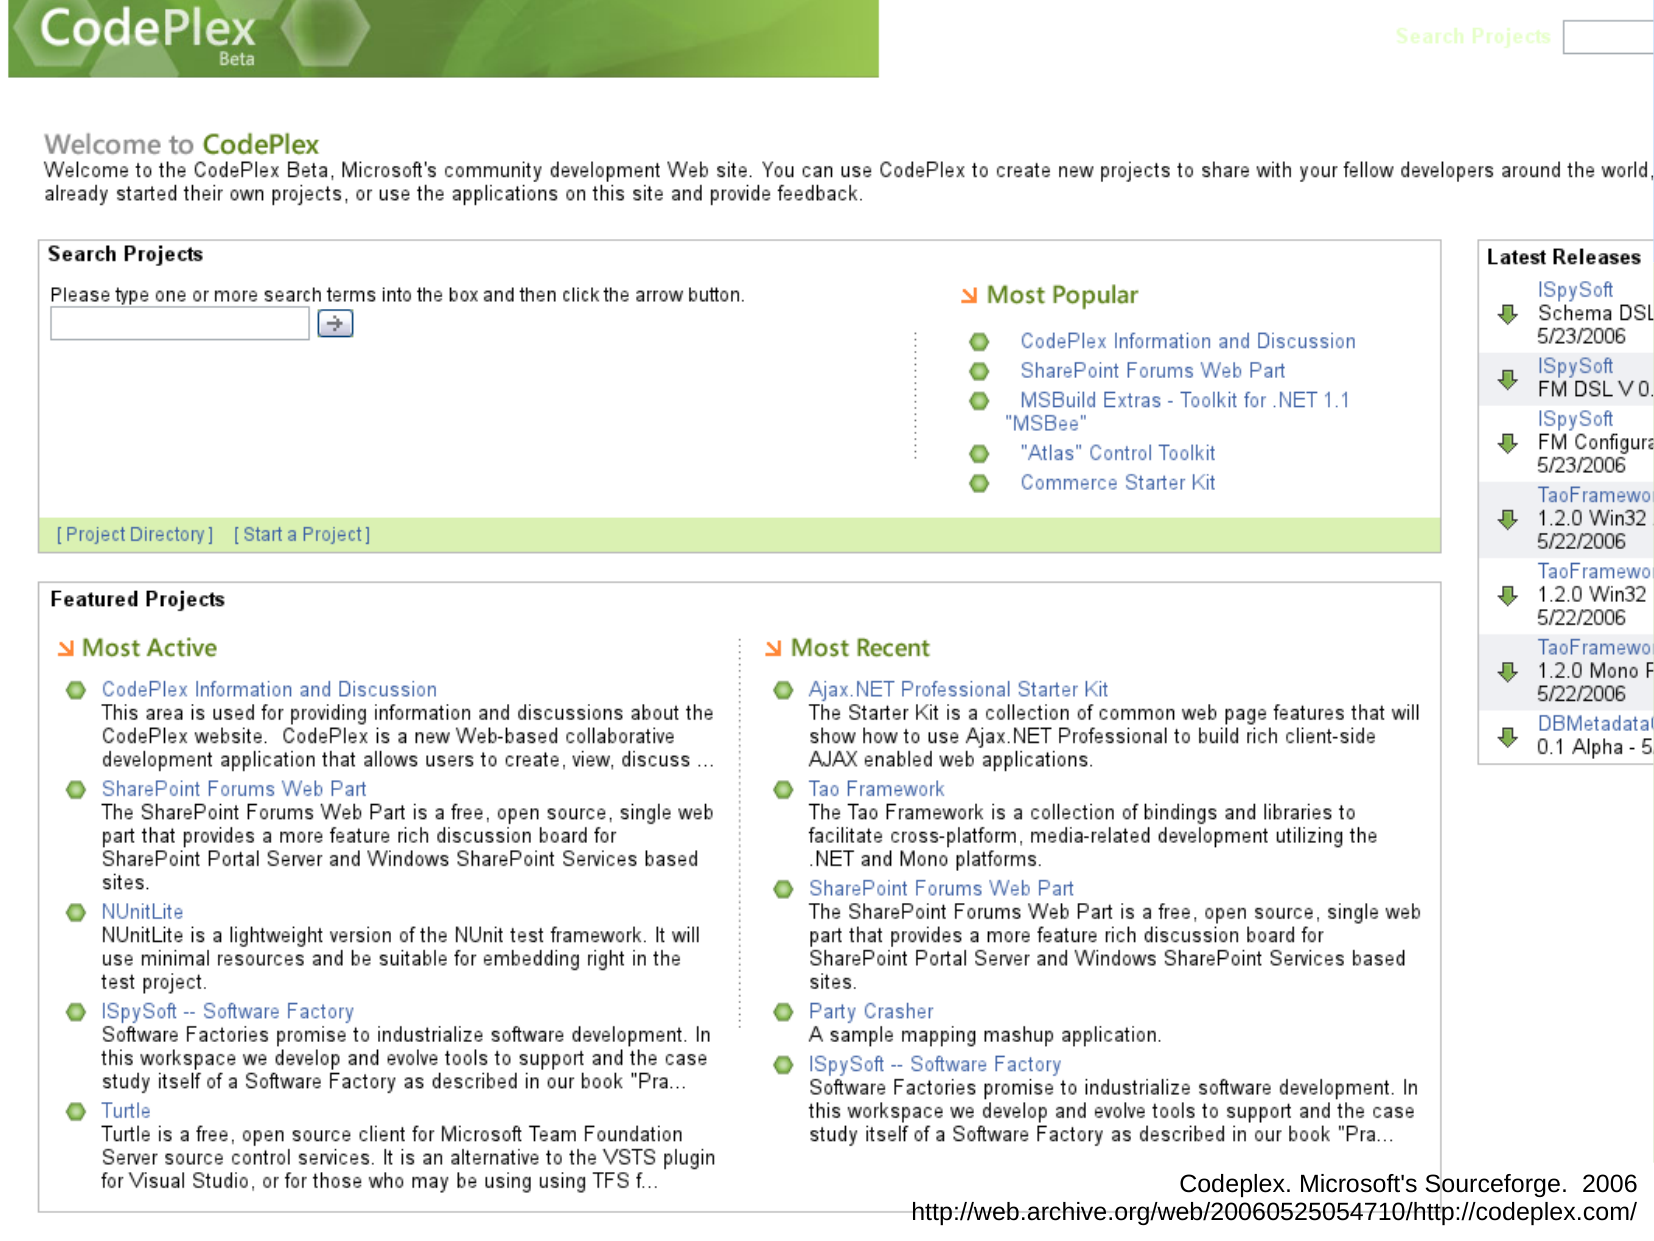

# Microsoft: Outercurve foundation
Codeplex. Microsoft's Sourceforge. 2006
http://web.archive.org/web/20060525054710/http://codeplex.com/
Froscon 2012
16